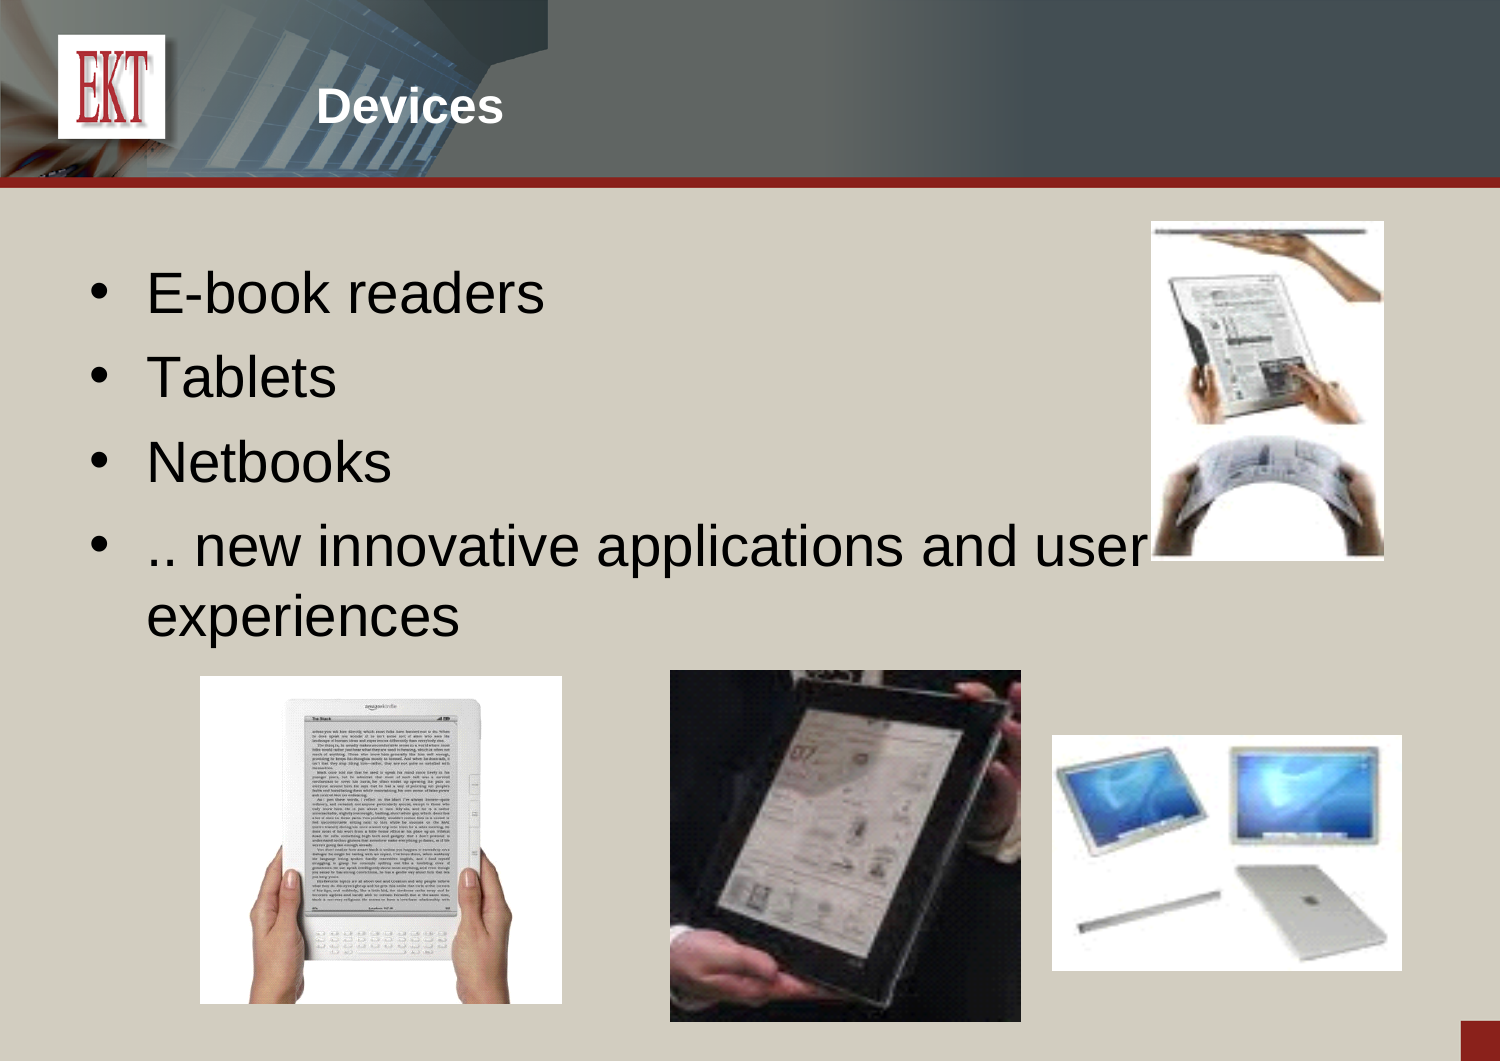

# Devices
E-book readers
Tablets
Netbooks
.. new innovative applications and user experiences